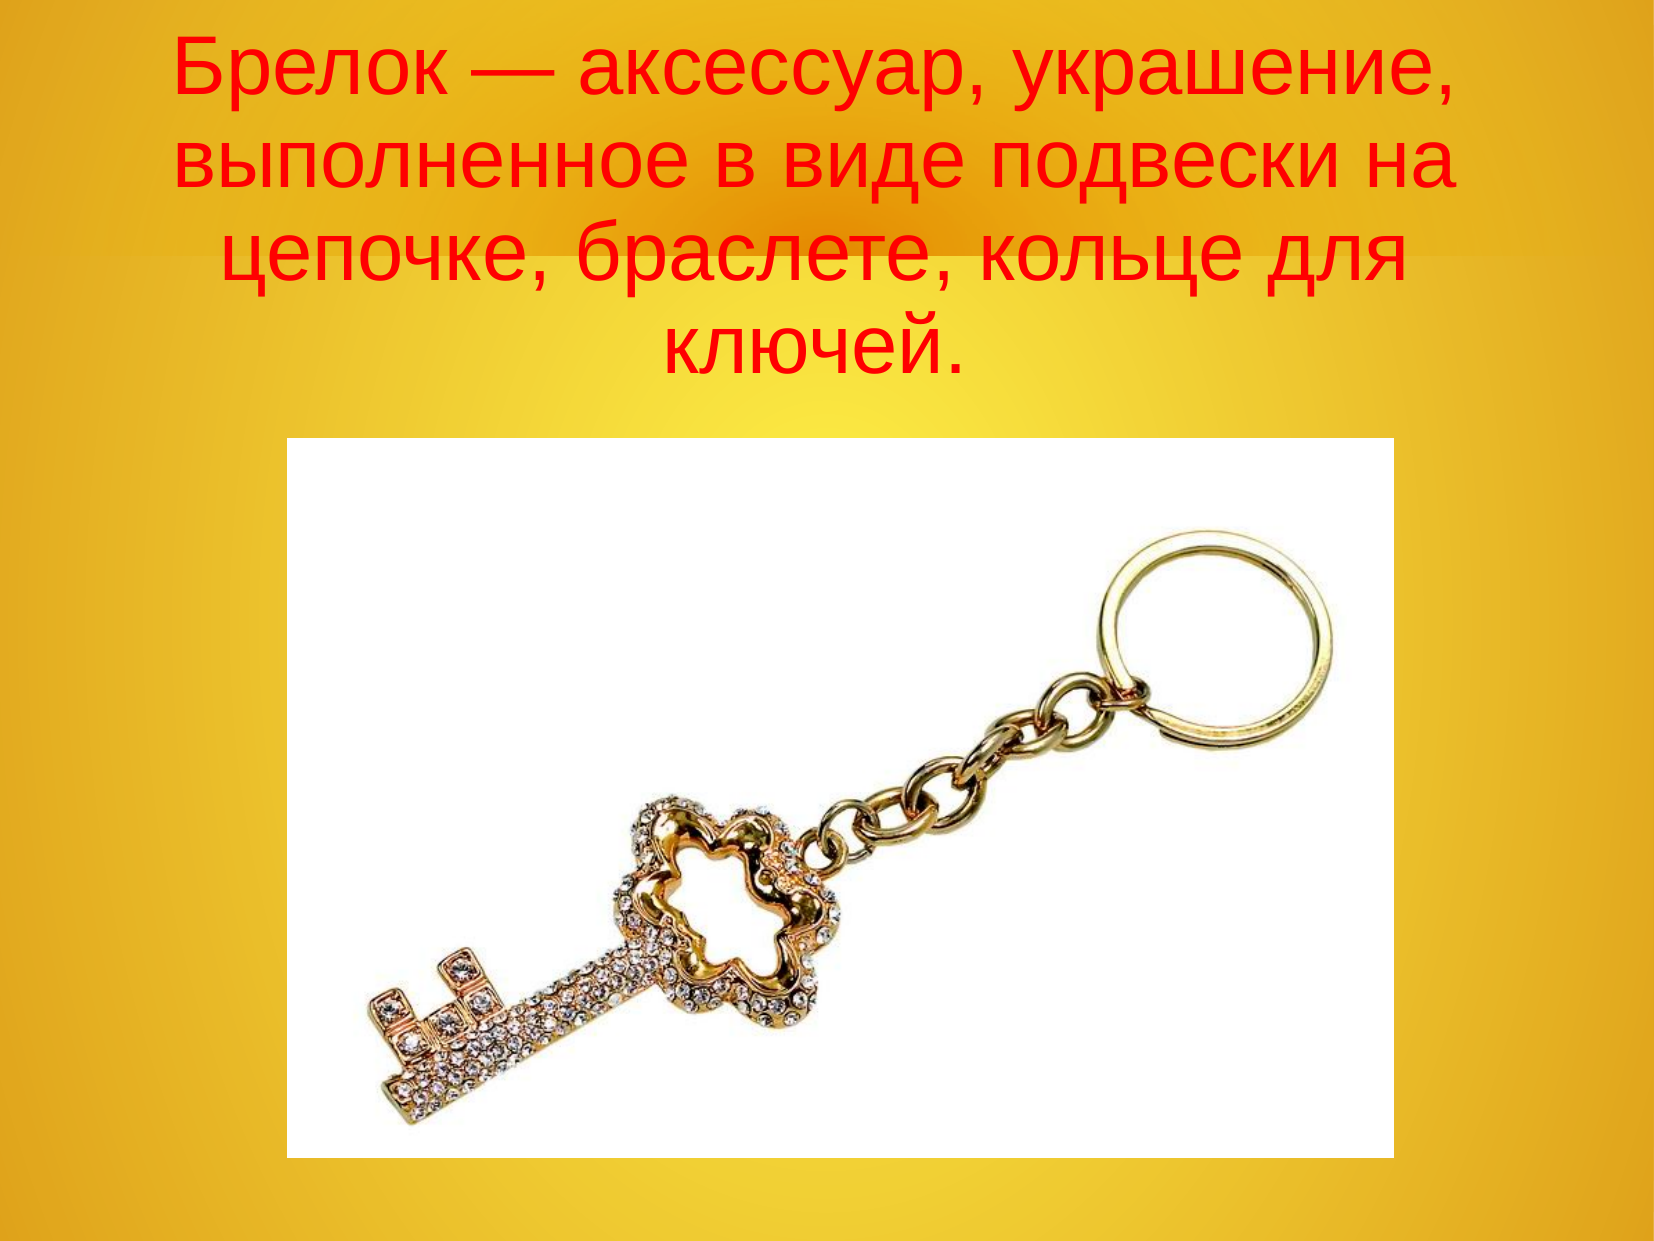

# Брелок — аксессуар, украшение, выполненное в виде подвески на цепочке, браслете, кольце для ключей.